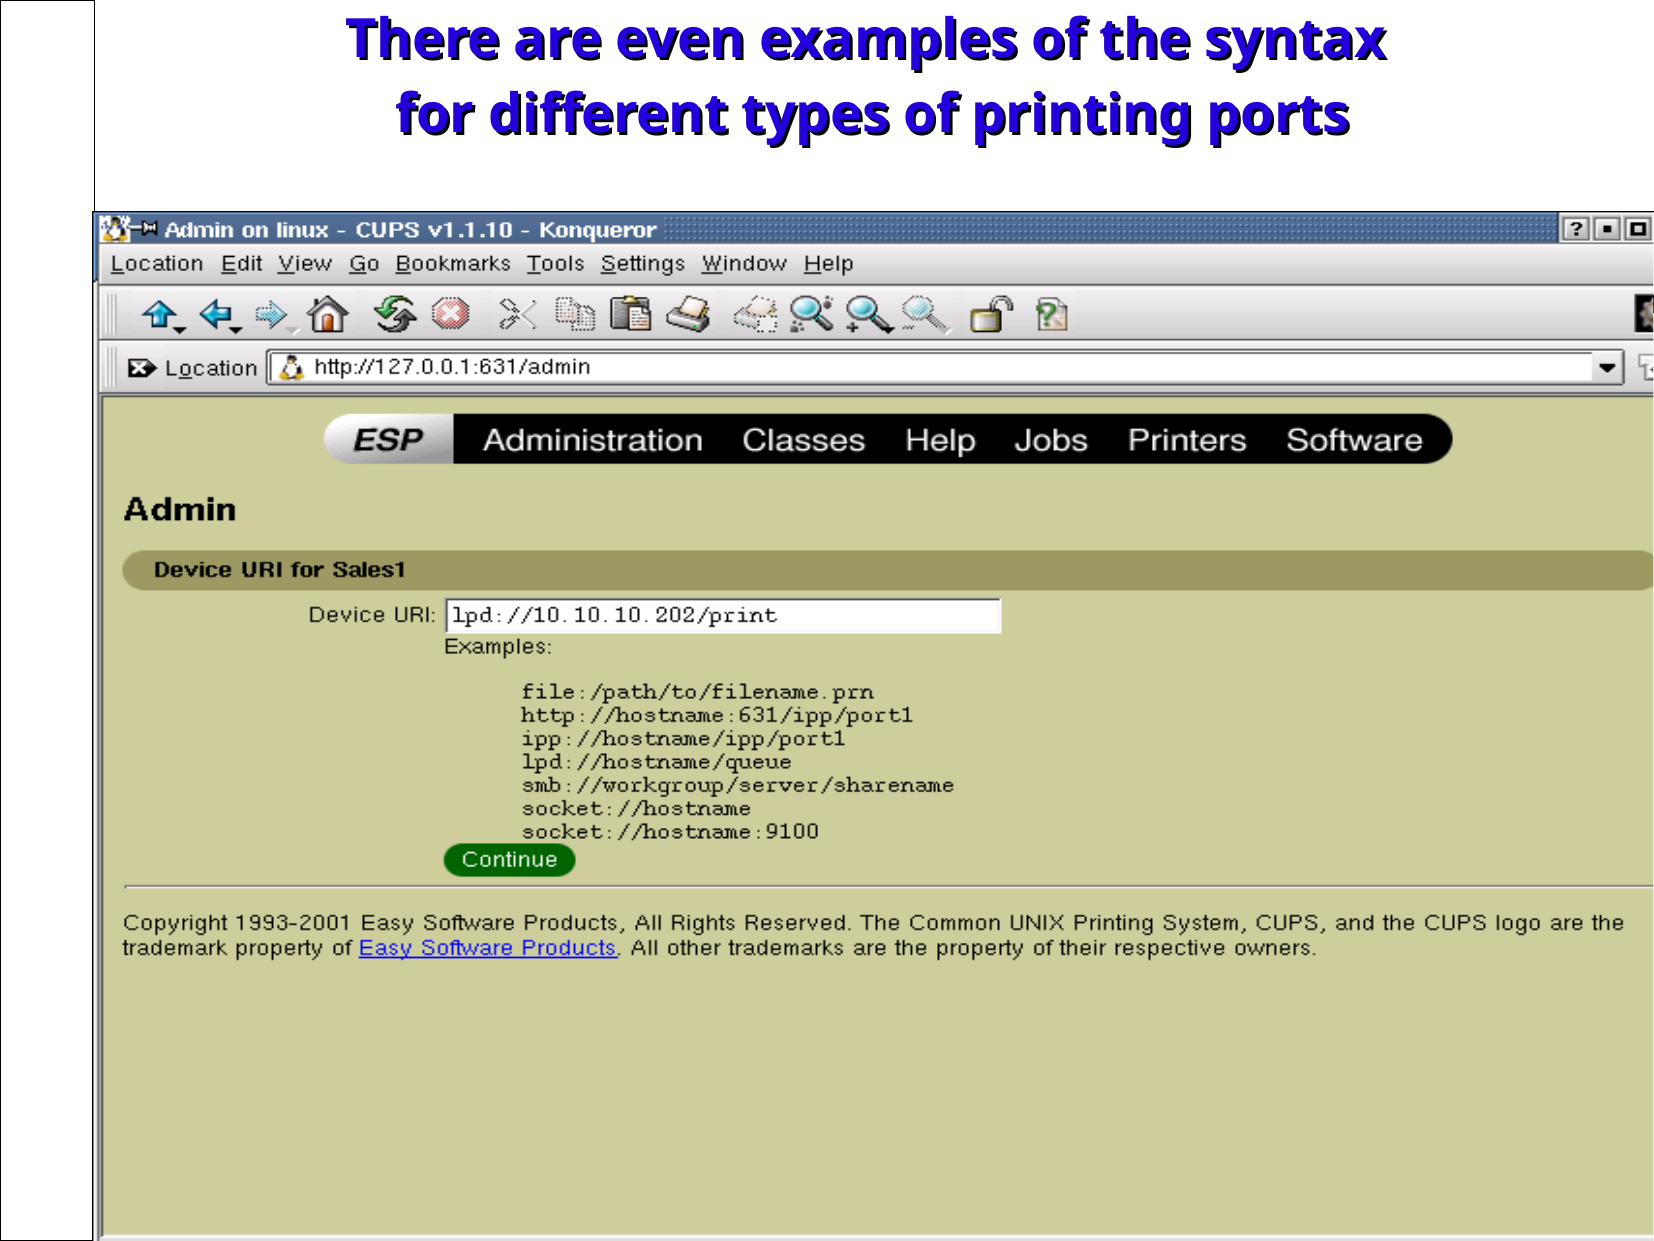

There are even examples of the syntax
for different types of printing ports